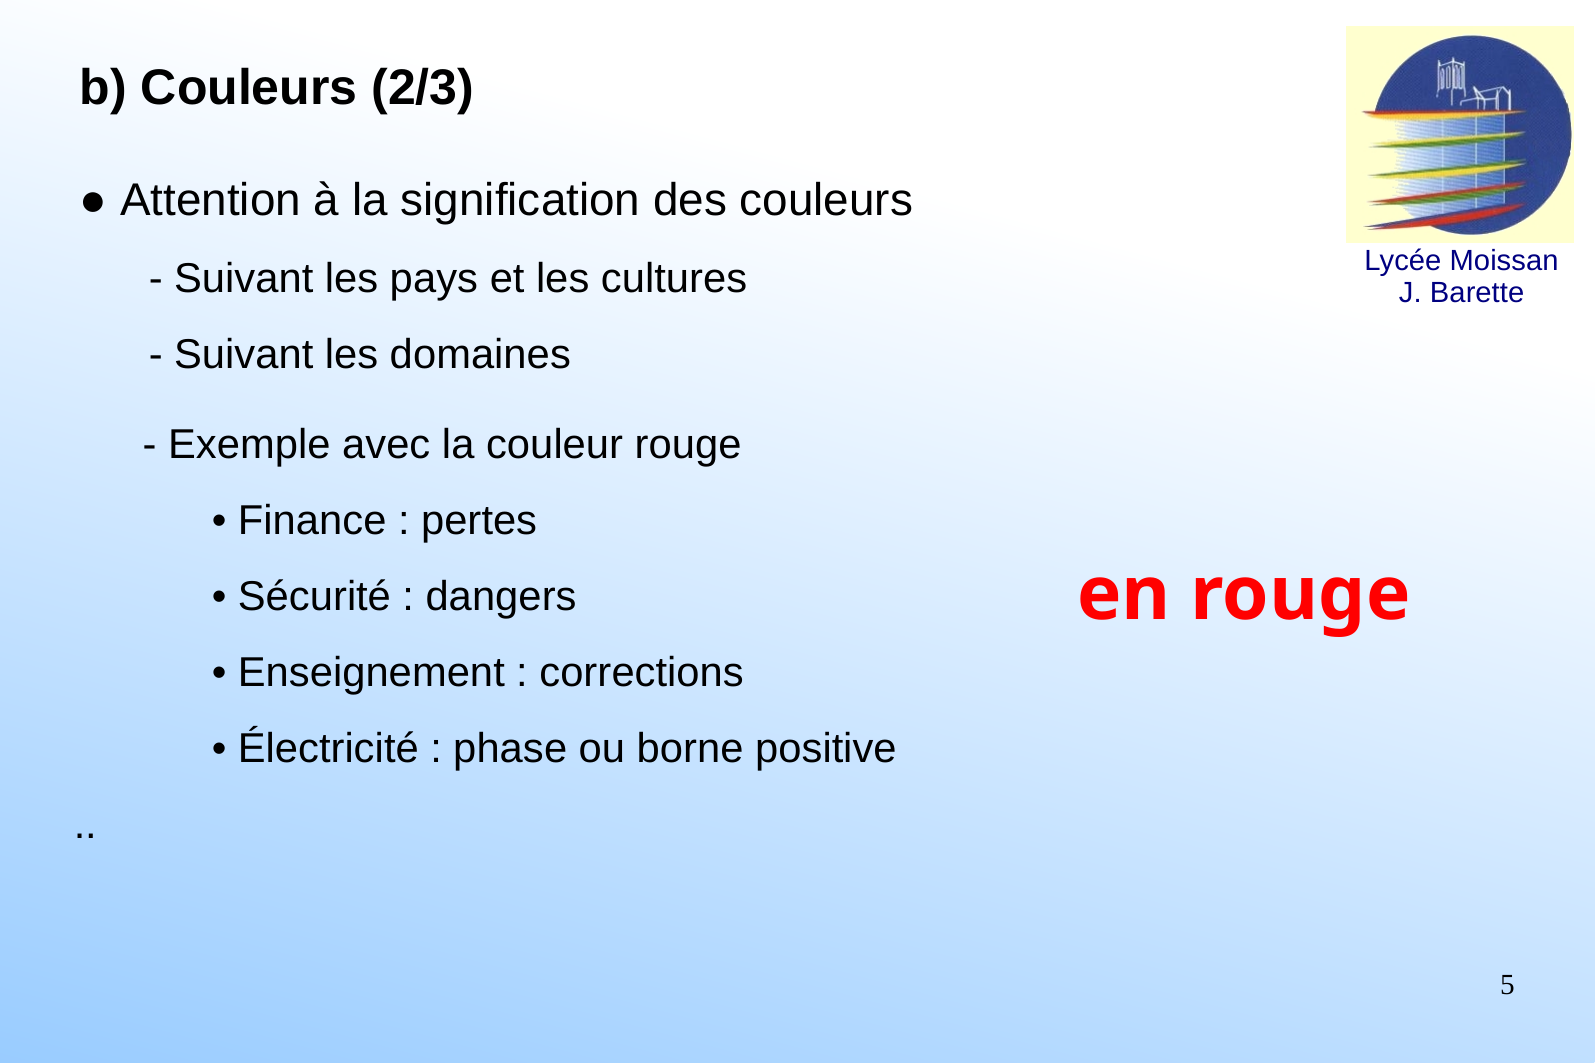

Lycée Moissan
J. Barette
# b) Couleurs (2/3)
● Attention à la signification des couleurs
 - Suivant les pays et les cultures
 - Suivant les domaines
 - Exemple avec la couleur rouge
 • Finance : pertes
 • Sécurité : dangers
 • Enseignement : corrections
 • Électricité : phase ou borne positive
..
en rouge
5